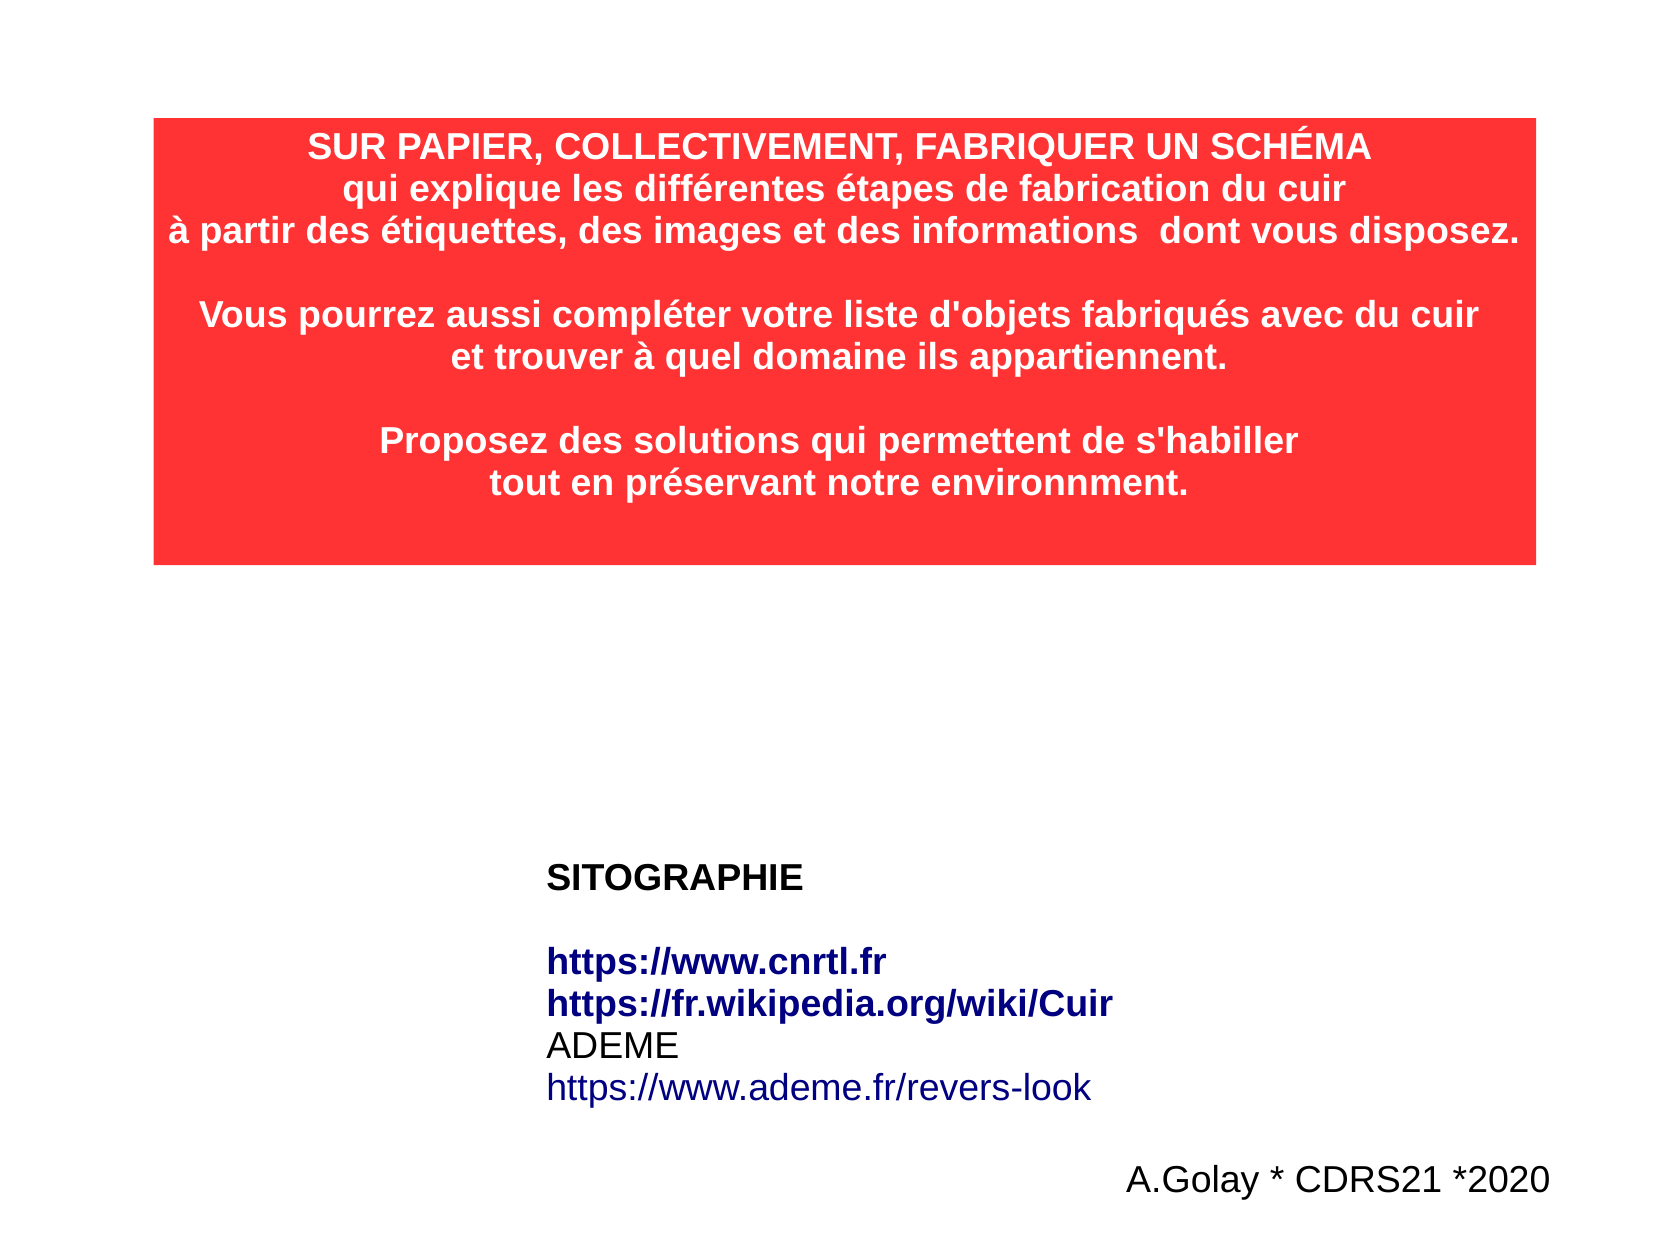

SUR PAPIER, COLLECTIVEMENT, FABRIQUER UN SCHÉMA
qui explique les différentes étapes de fabrication du cuir
à partir des étiquettes, des images et des informations dont vous disposez.
Vous pourrez aussi compléter votre liste d'objets fabriqués avec du cuir
et trouver à quel domaine ils appartiennent.
Proposez des solutions qui permettent de s'habiller
tout en préservant notre environnment.
SITOGRAPHIE
https://www.cnrtl.fr
https://fr.wikipedia.org/wiki/Cuir
ADEME
https://www.ademe.fr/revers-look
A.Golay * CDRS21 *2020